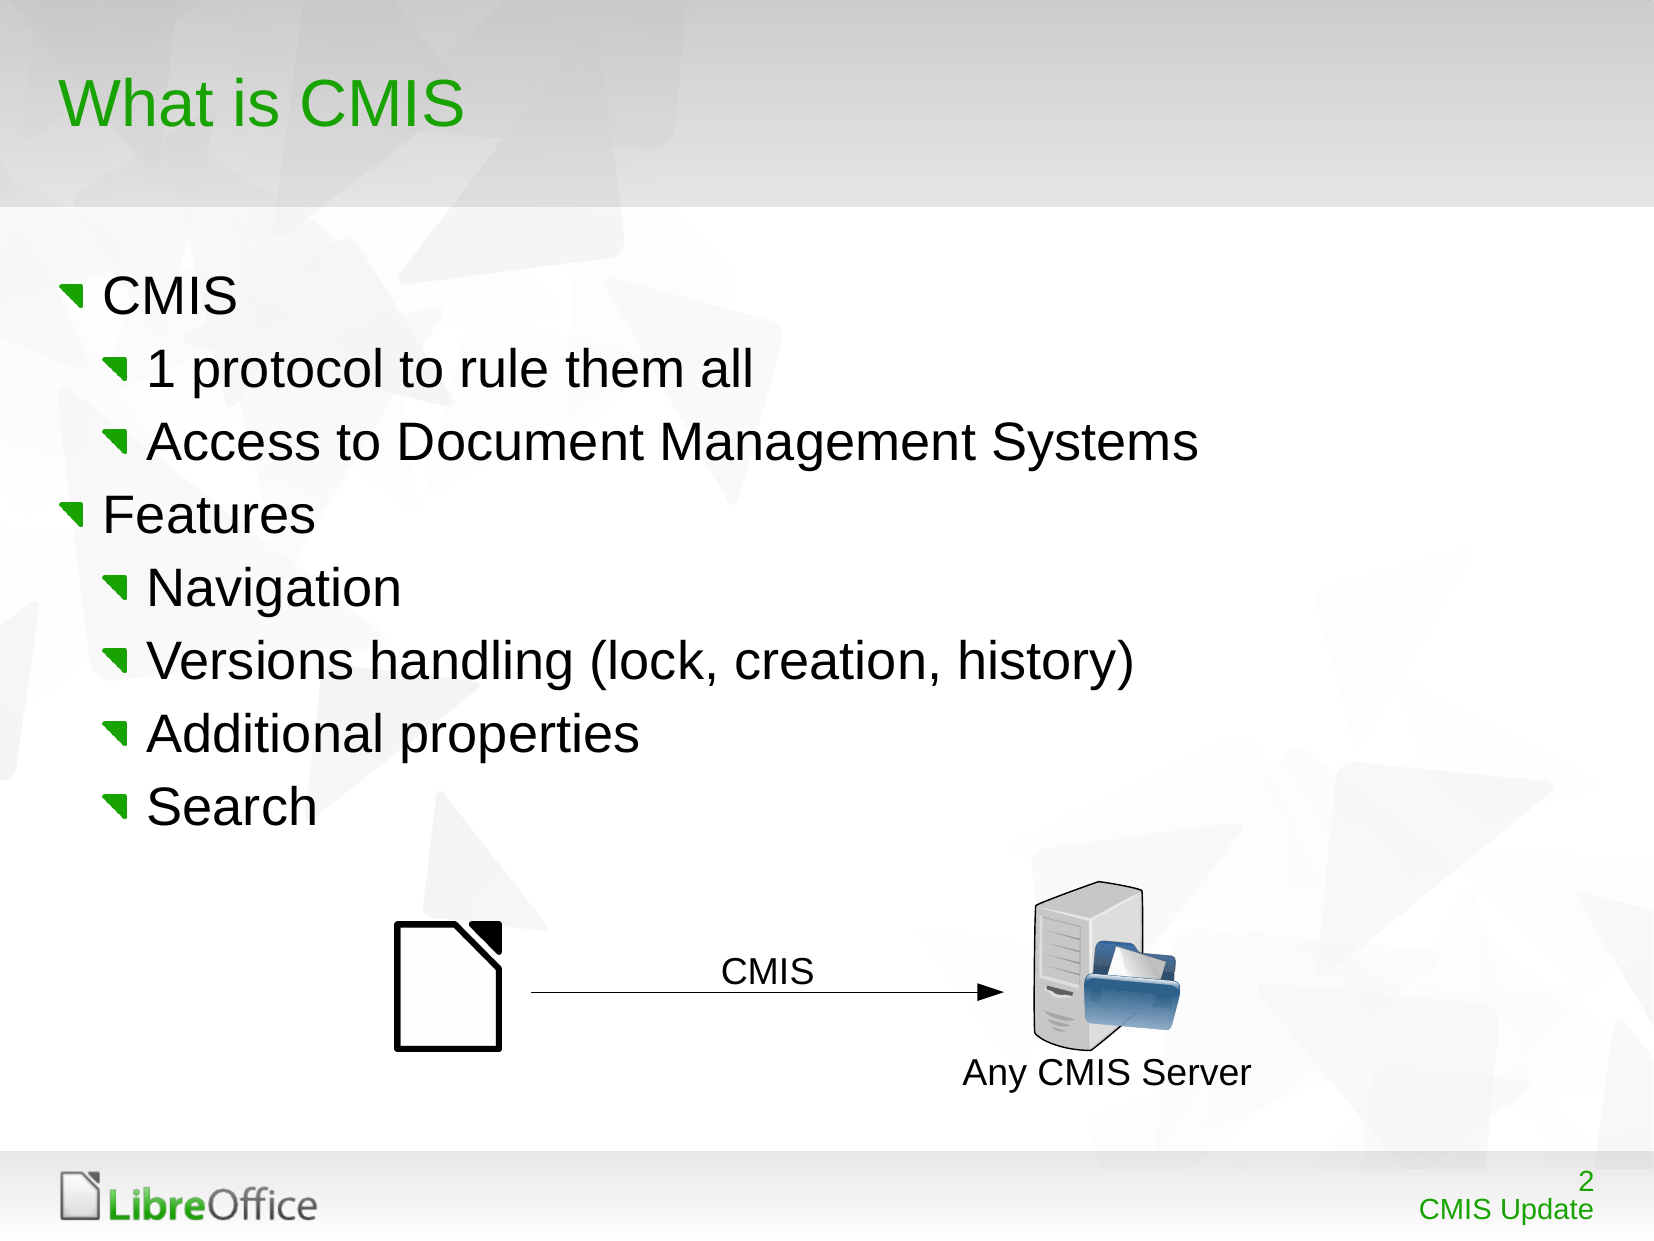

# What is CMIS
CMIS
1 protocol to rule them all
Access to Document Management Systems
Features
Navigation
Versions handling (lock, creation, history)
Additional properties
Search
Any CMIS Server
CMIS
2
CMIS Update